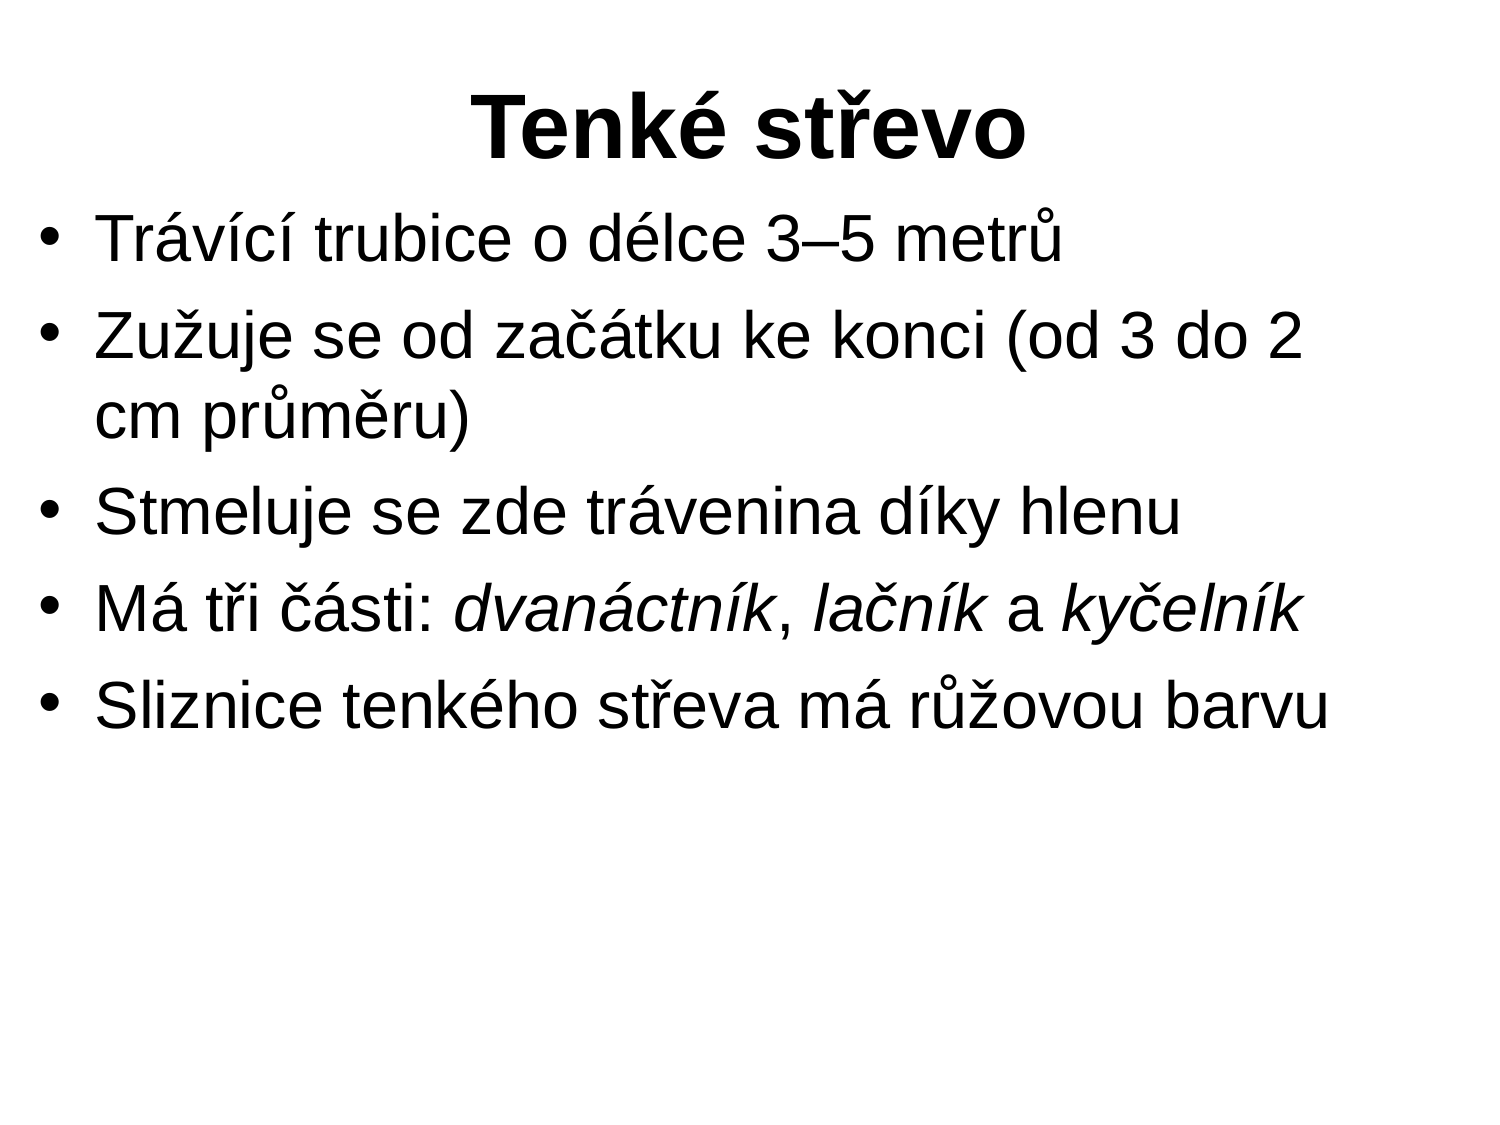

# Tenké střevo
Trávící trubice o délce 3–5 metrů
Zužuje se od začátku ke konci (od 3 do 2 cm průměru)
Stmeluje se zde trávenina díky hlenu
Má tři části: dvanáctník, lačník a kyčelník
Sliznice tenkého střeva má růžovou barvu